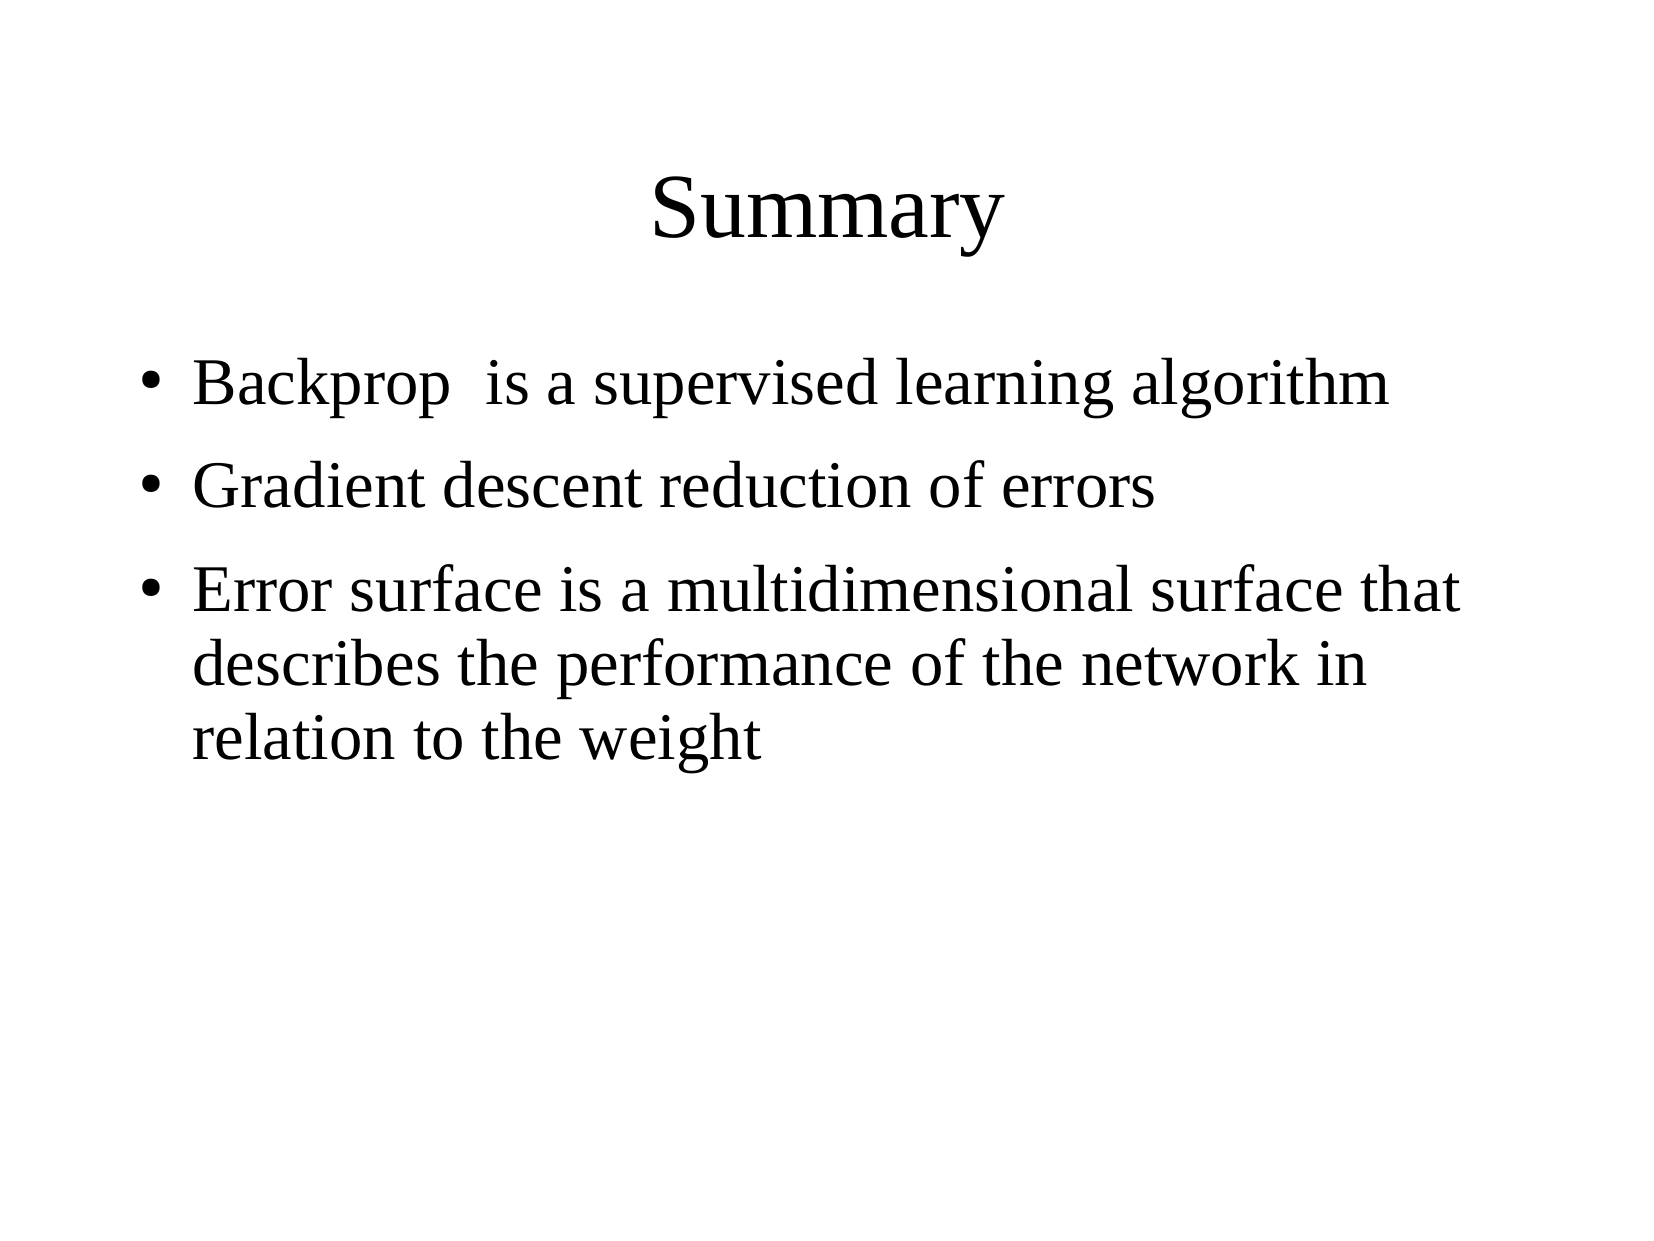

# Summary
Backprop is a supervised learning algorithm
Gradient descent reduction of errors
Error surface is a multidimensional surface that describes the performance of the network in relation to the weight